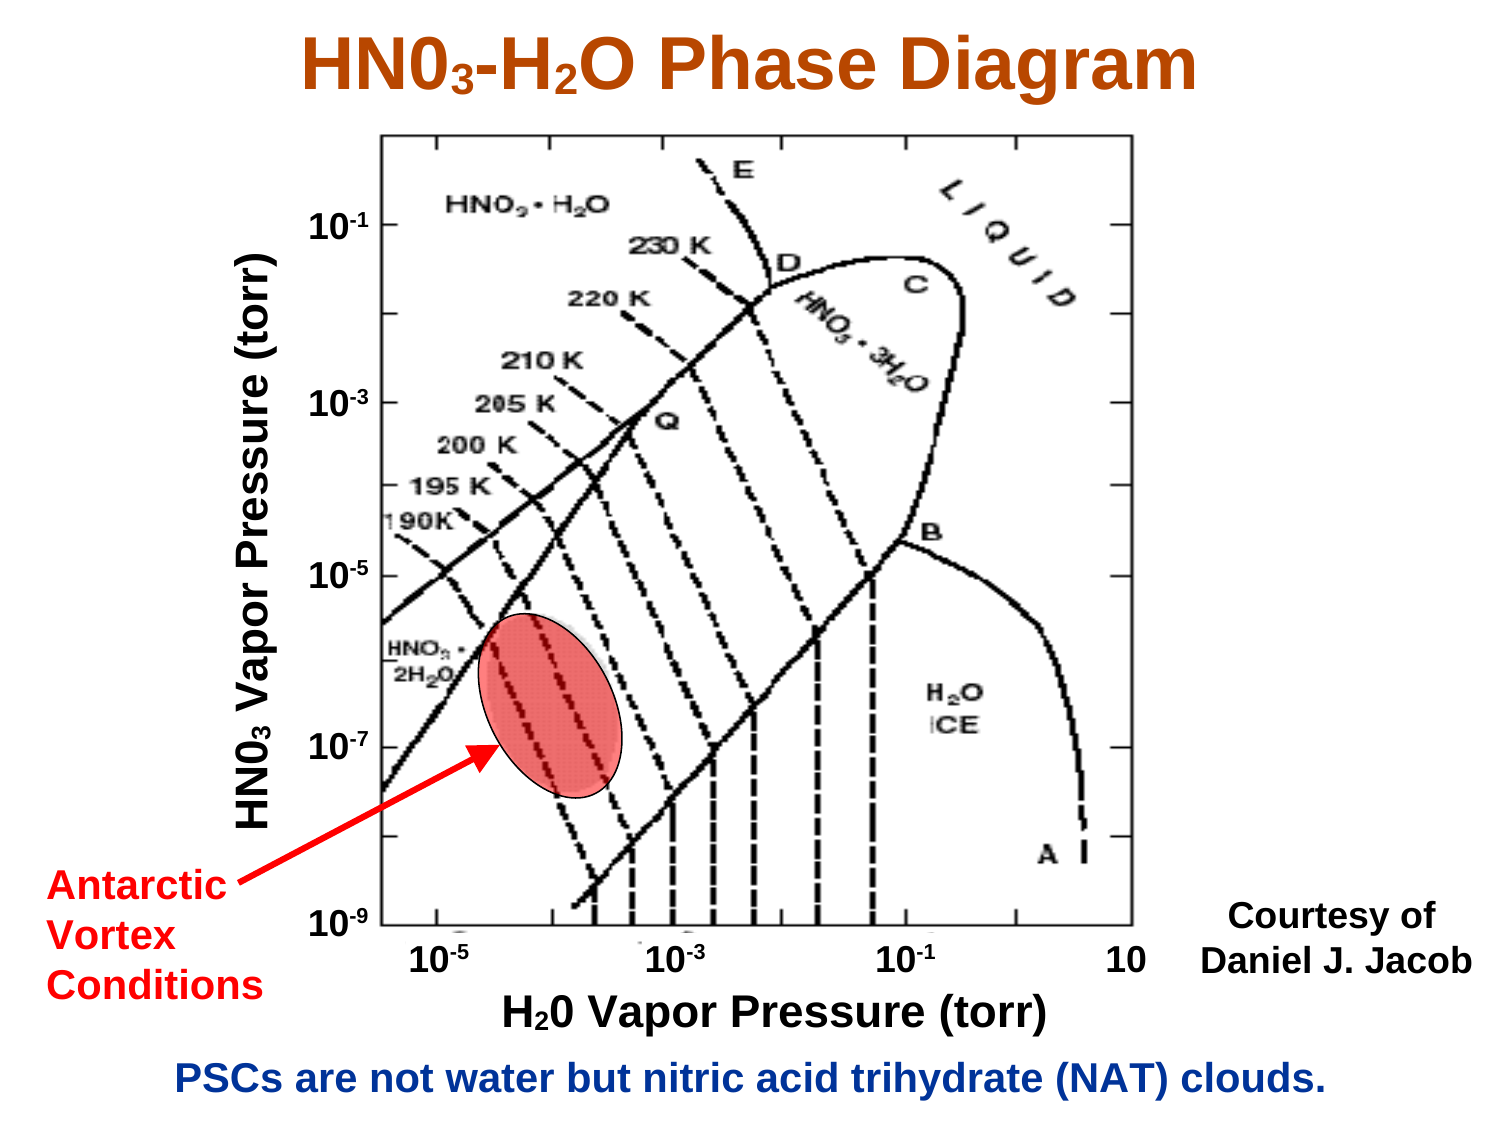

HN03-H2O Phase Diagram
10-1
10-3
HN03 Vapor Pressure (torr)
10-5
10-7
Antarctic
Vortex
Conditions
Courtesy of
Daniel J. Jacob
10-9
10-5
10-3
10-1
10
H20 Vapor Pressure (torr)
PSCs are not water but nitric acid trihydrate (NAT) clouds.